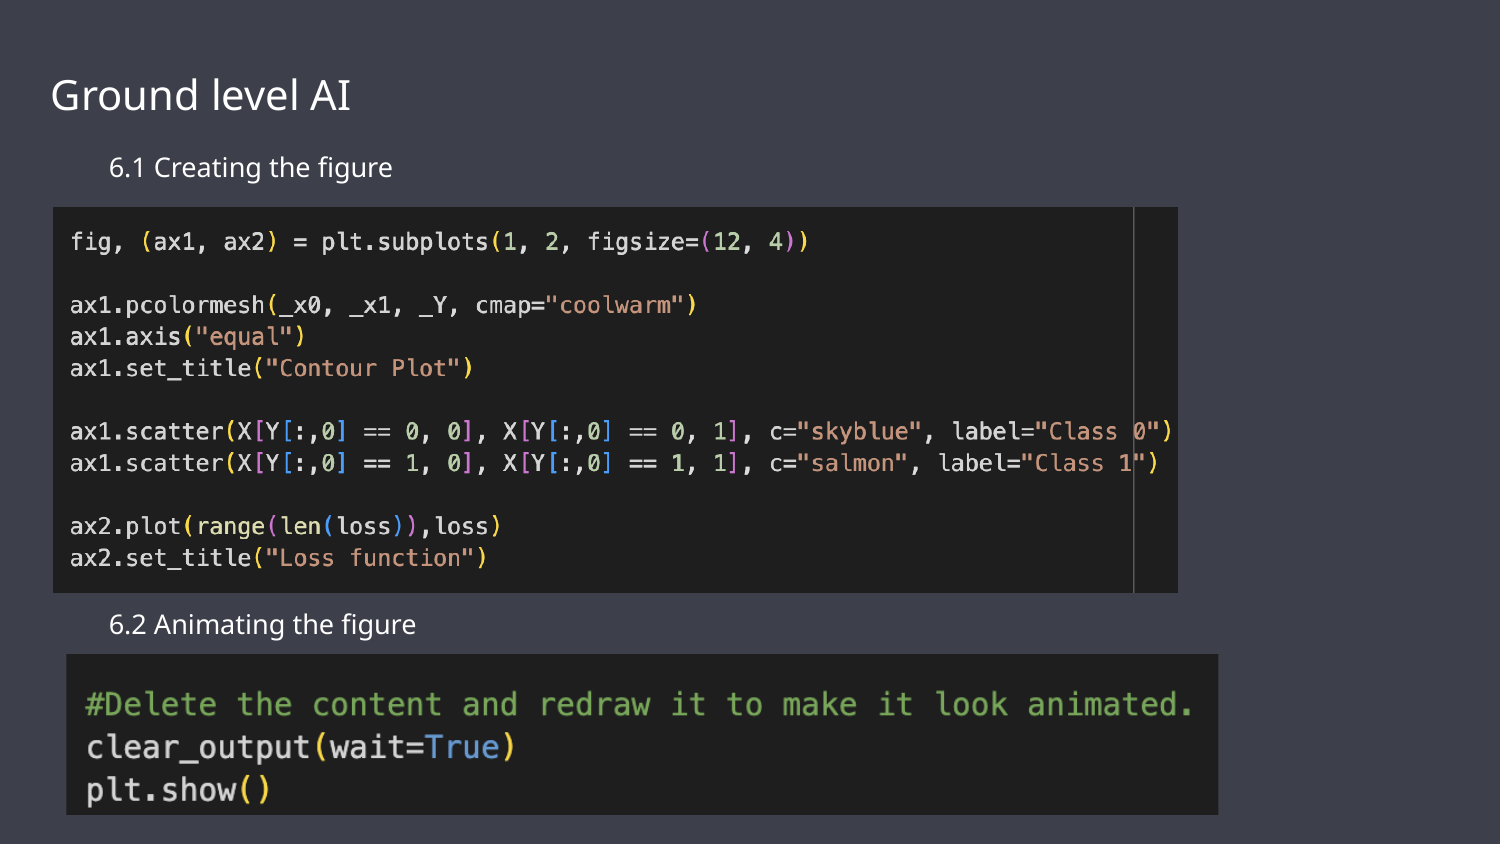

Ground level AI
6.1 Creating the figure
6.2 Animating the figure